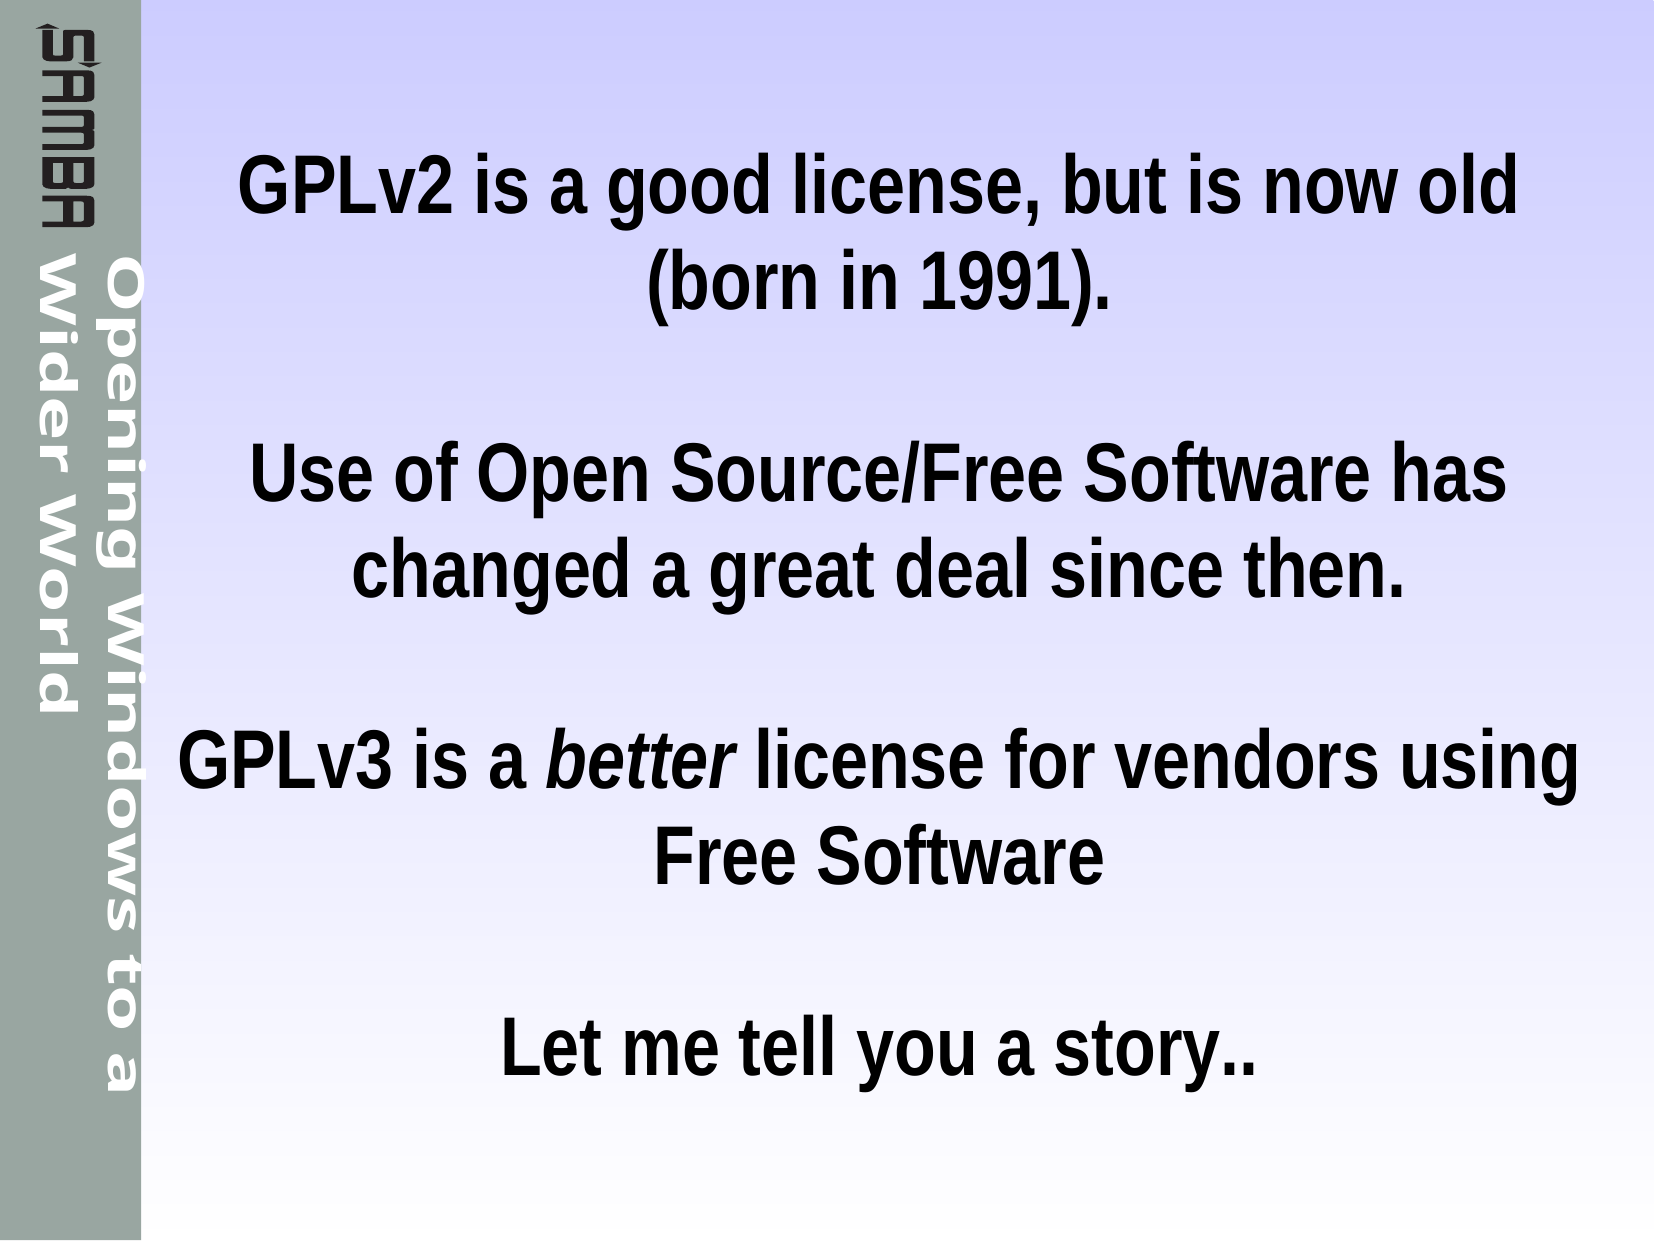

# GPLv2 is a good license, but is now old (born in 1991). Use of Open Source/Free Software has changed a great deal since then. GPLv3 is a better license for vendors using Free Software Let me tell you a story..